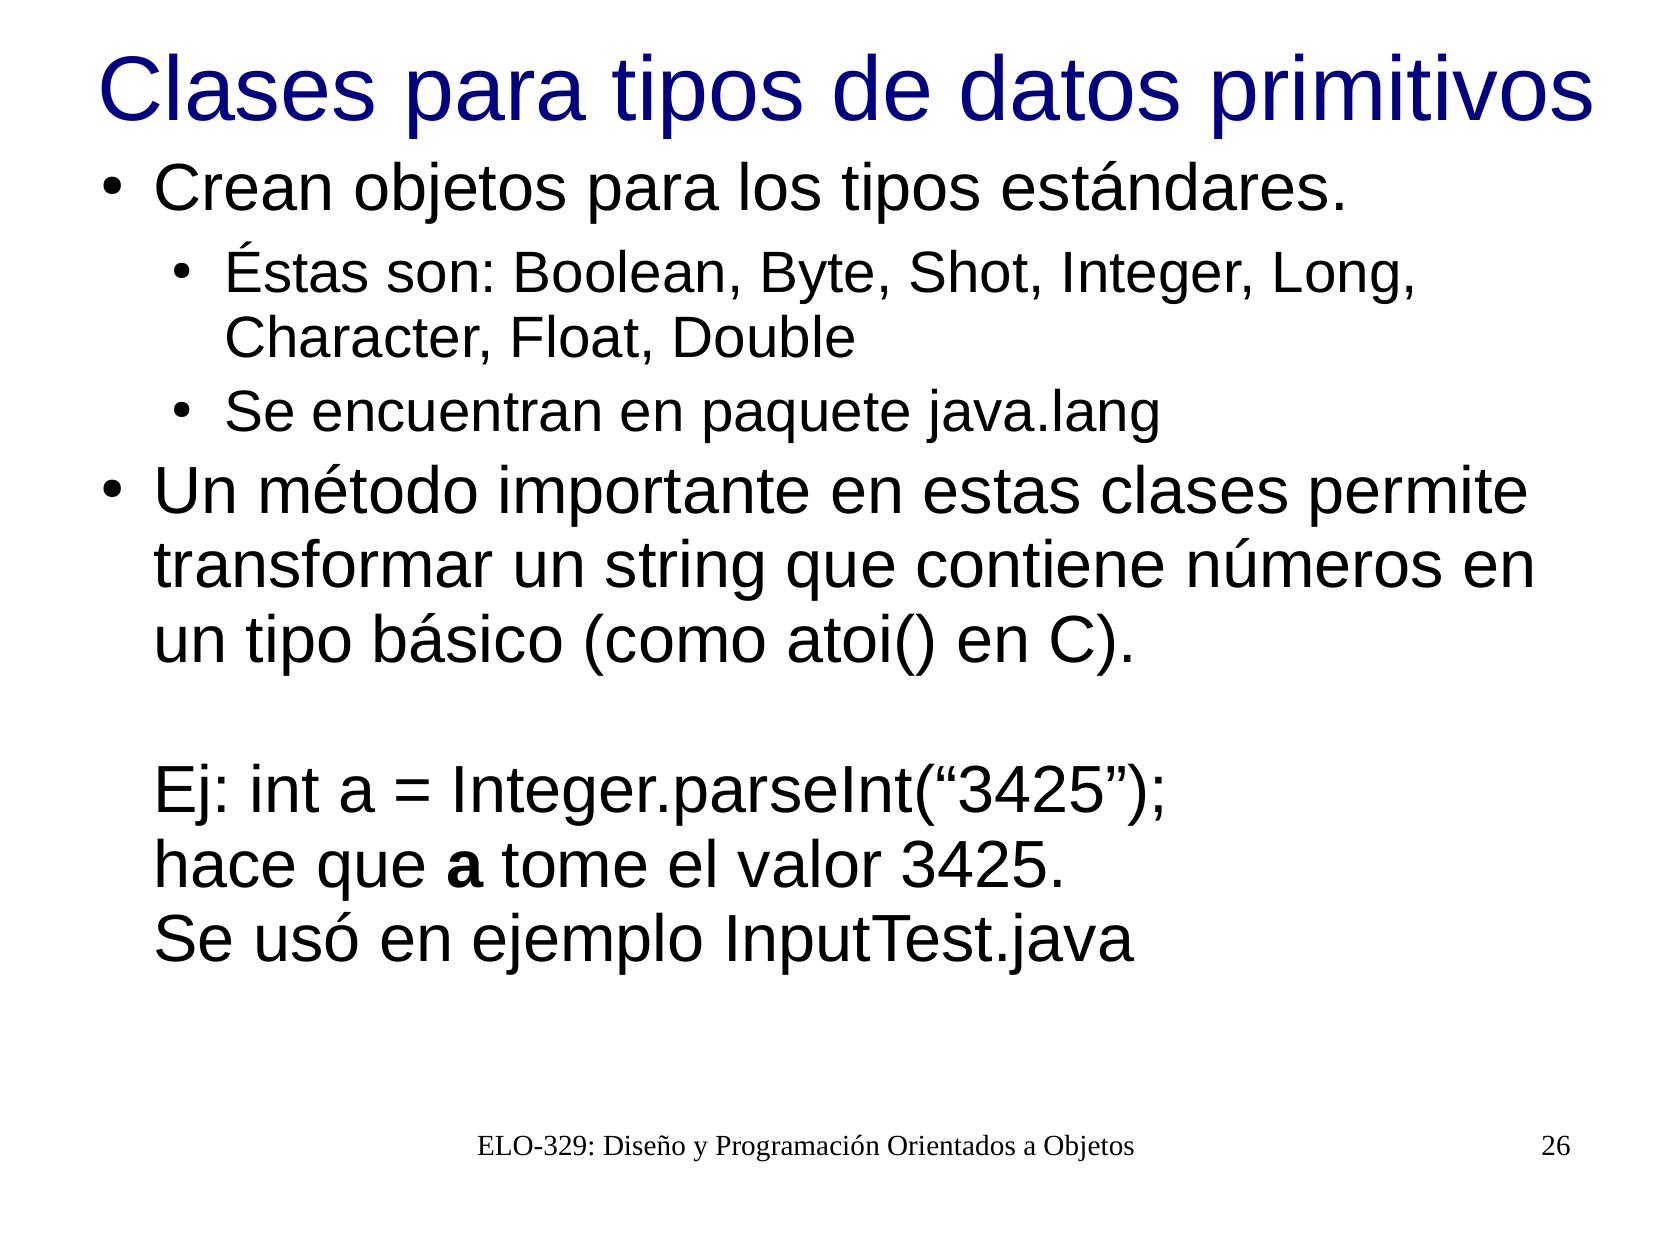

# Clases para tipos de datos primitivos
Crean objetos para los tipos estándares.
Éstas son: Boolean, Byte, Shot, Integer, Long, Character, Float, Double
Se encuentran en paquete java.lang
Un método importante en estas clases permite transformar un string que contiene números en un tipo básico (como atoi() en C).
Ej: int a = Integer.parseInt(“3425”);
hace que a tome el valor 3425.
Se usó en ejemplo InputTest.java
26